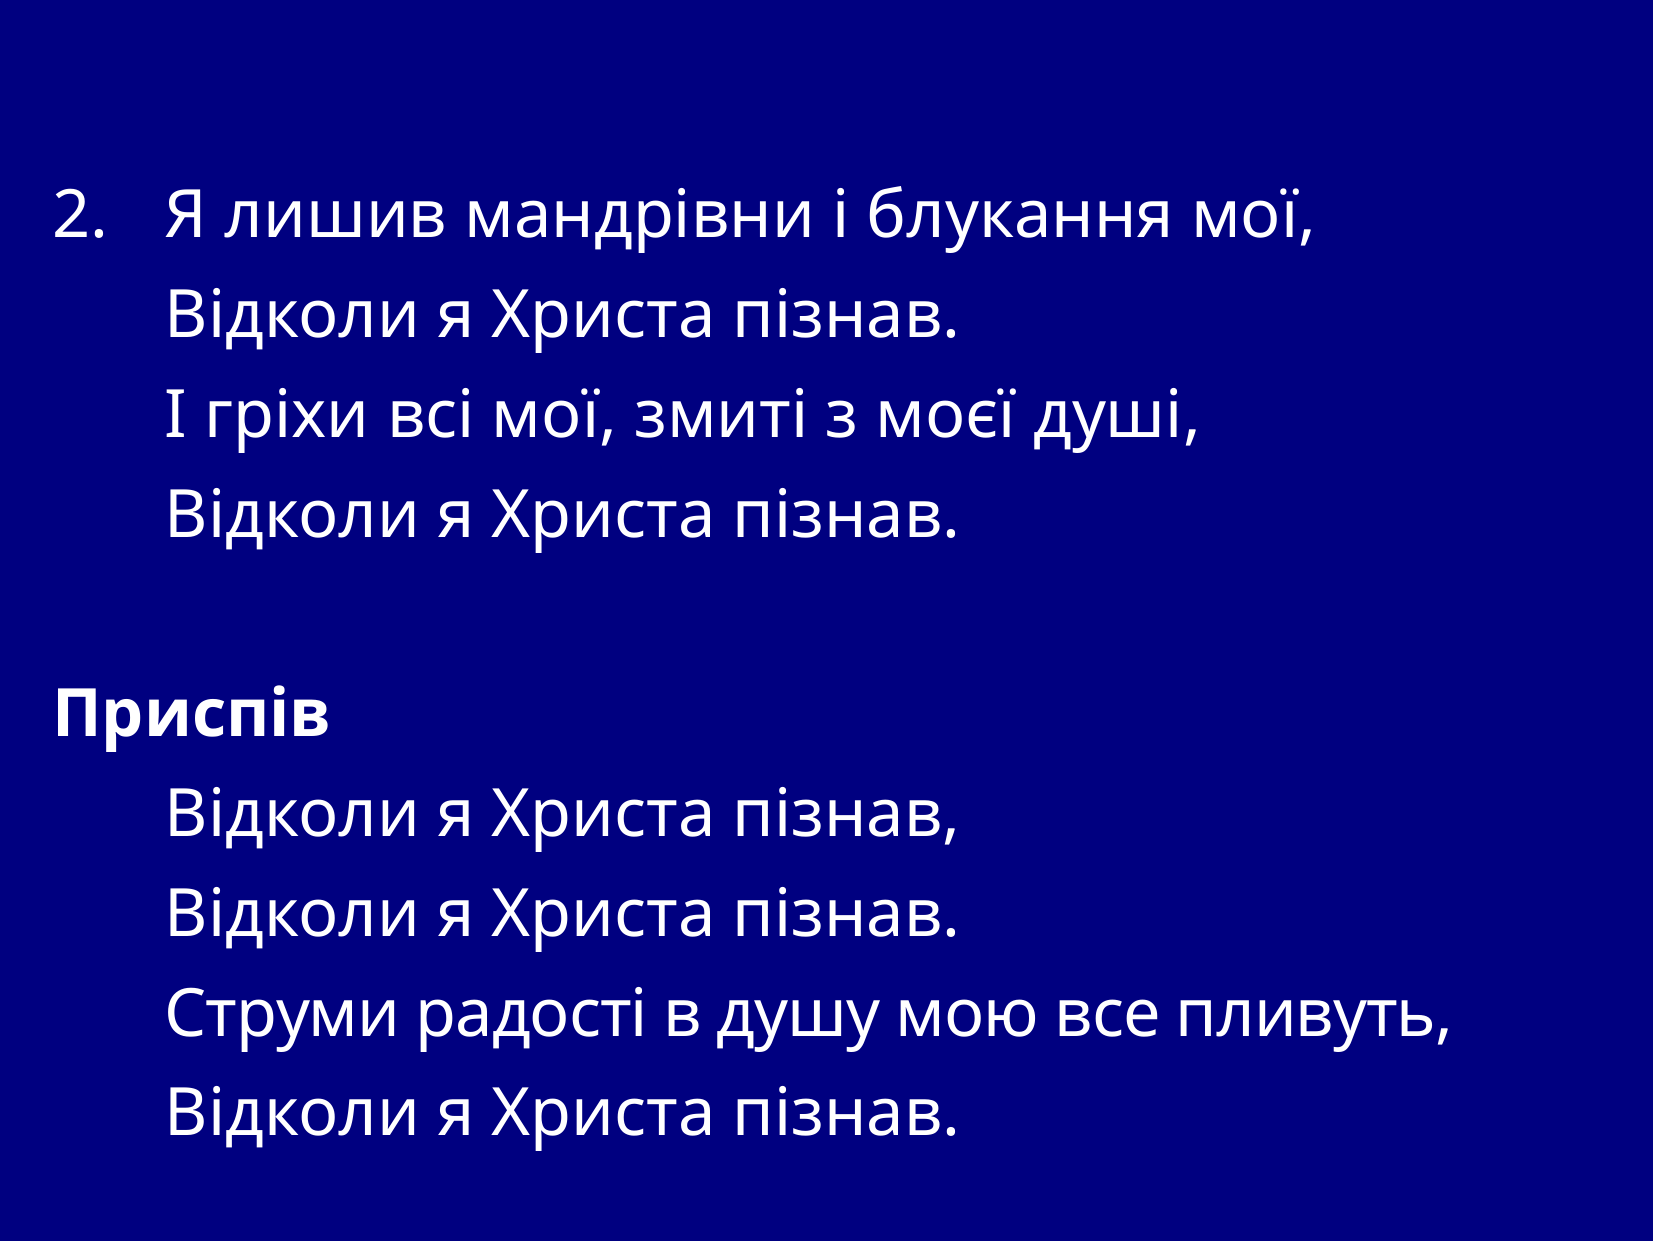

2.	Я лишив мандрівни і блукання мої,
	Відколи я Христа пізнав.
	І гріхи всі мої, змиті з моєї душі,
	Відколи я Христа пізнав.
Приспів
	Відколи я Христа пізнав,
	Відколи я Христа пізнав.
	Струми радості в душу мою все пливуть,
	Відколи я Христа пізнав.